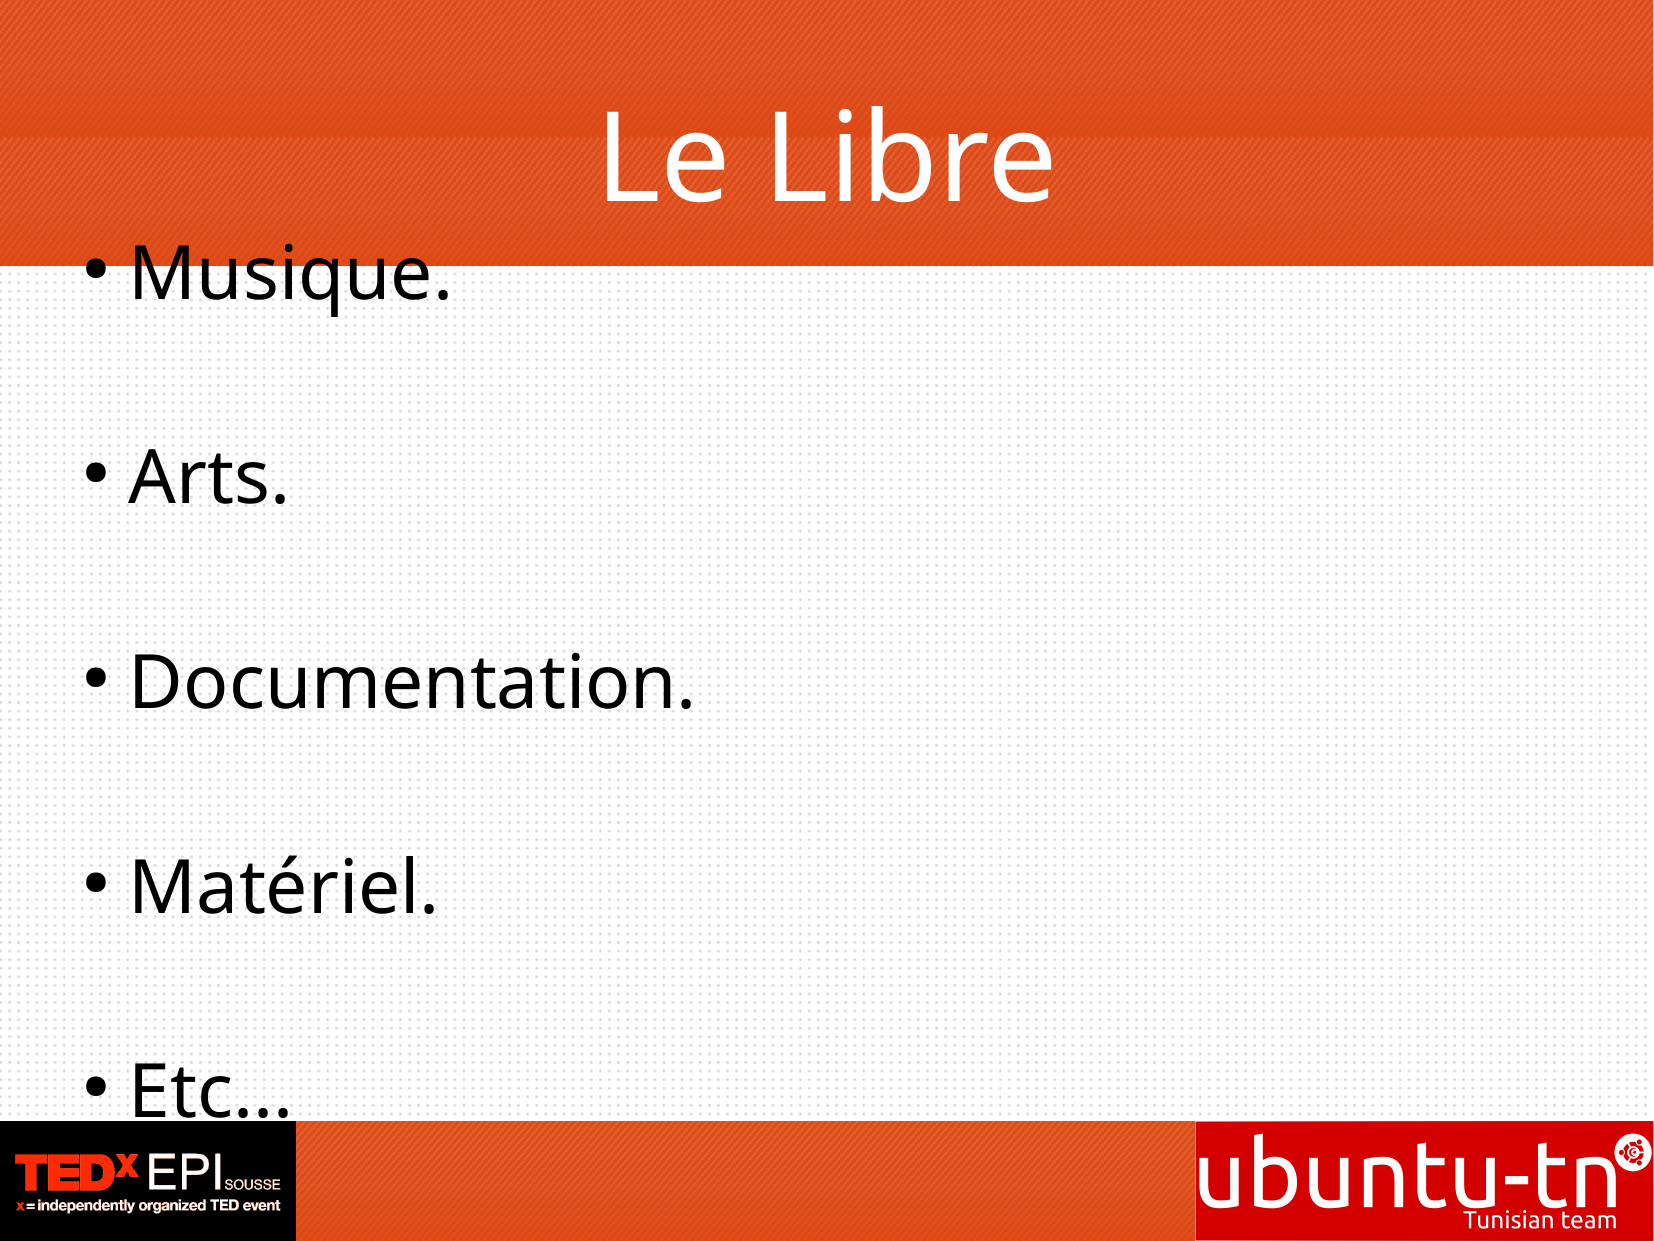

# Le Libre
 Musique.
 Arts.
 Documentation.
 Matériel.
 Etc...